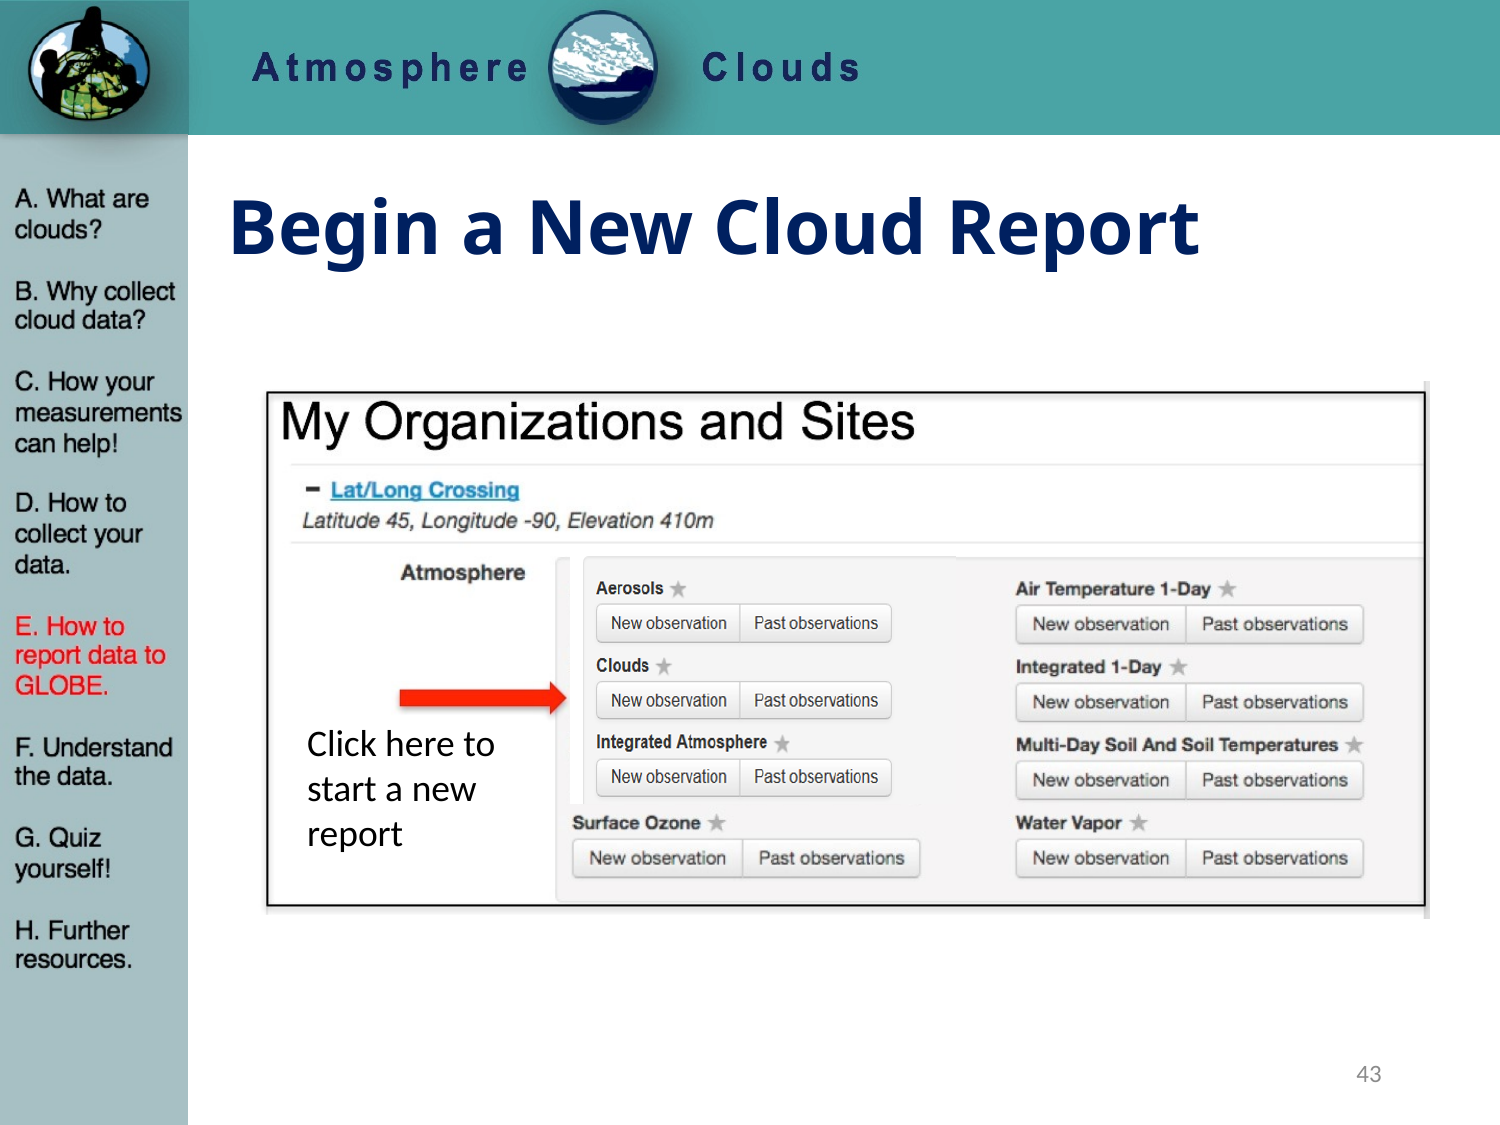

# Begin a New Cloud Report
Click here to start a new report